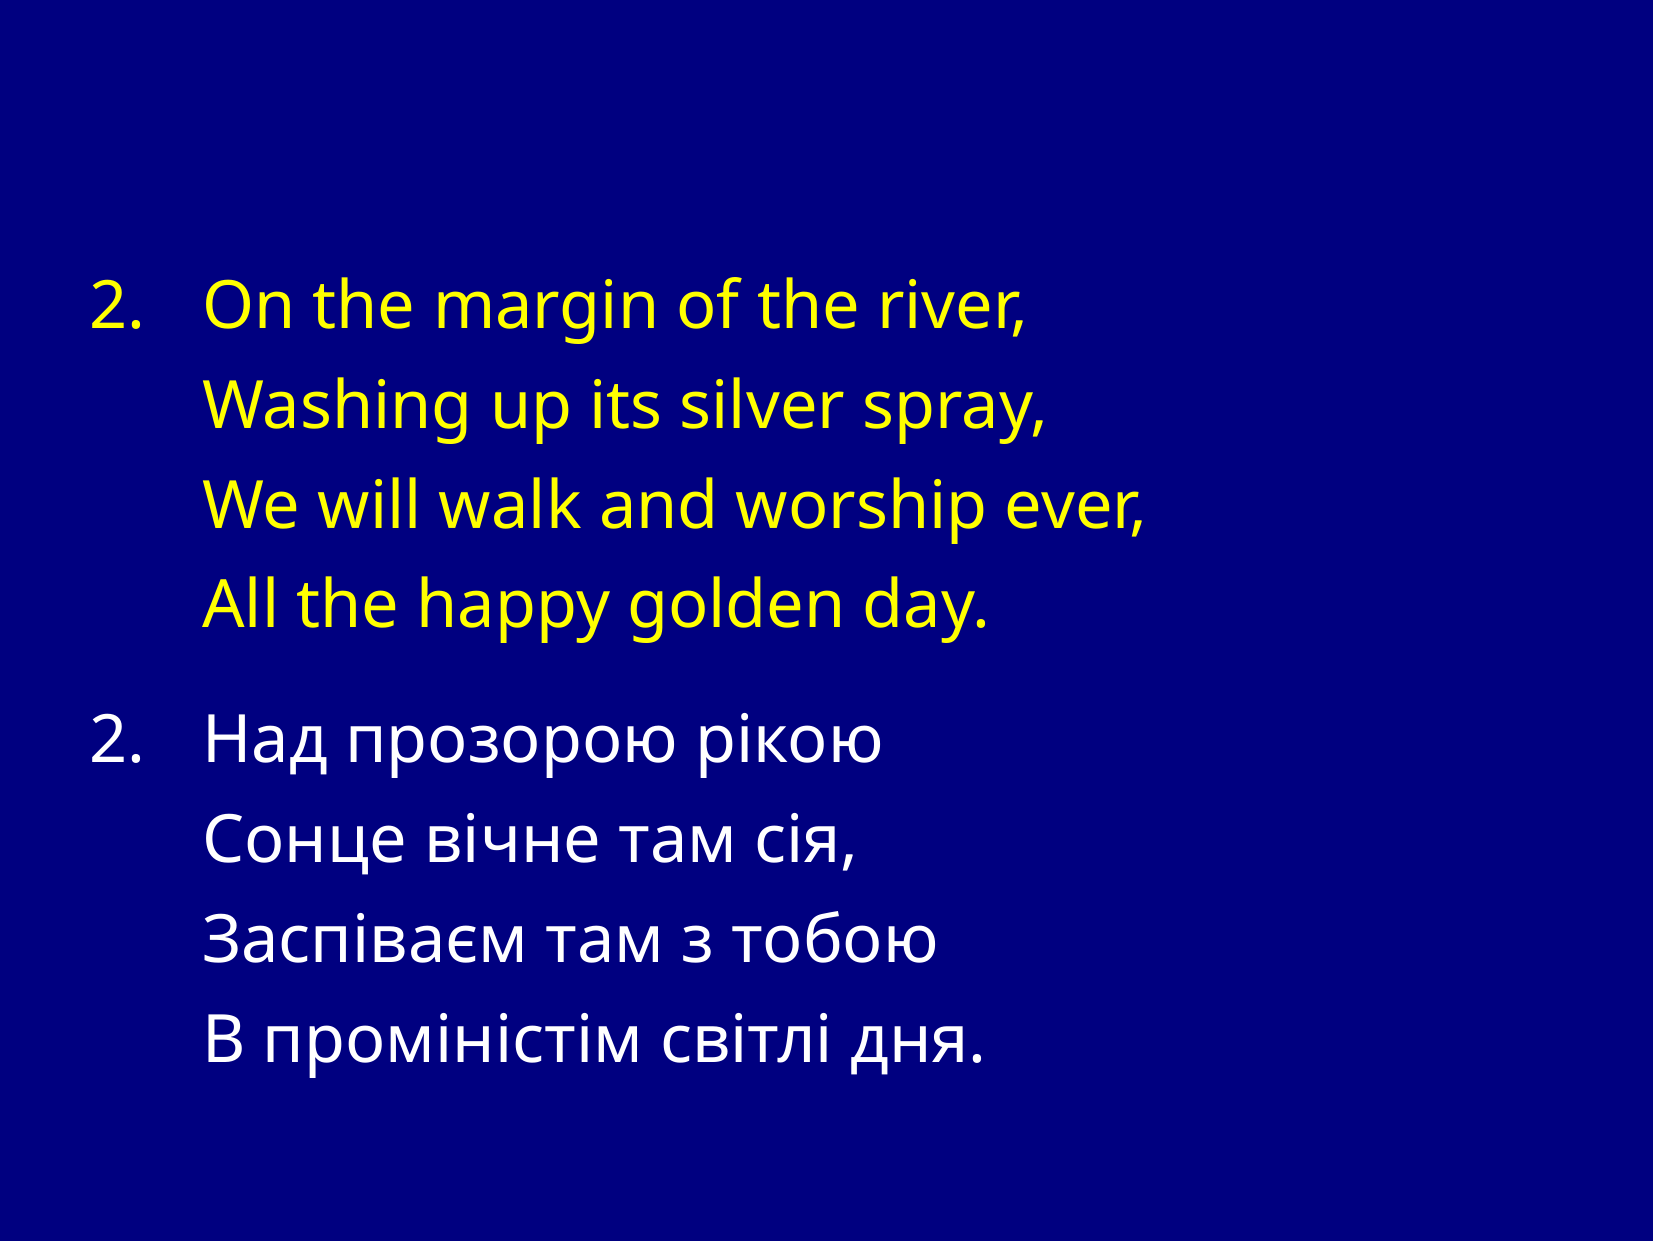

2.	On the margin of the river,
	Washing up its silver spray,
	We will walk and worship ever,
	All the happy golden day.
2.	Над прозорою рікою
	Сонце вічне там сія,
	Заспіваєм там з тобою
	В проміністім світлі дня.